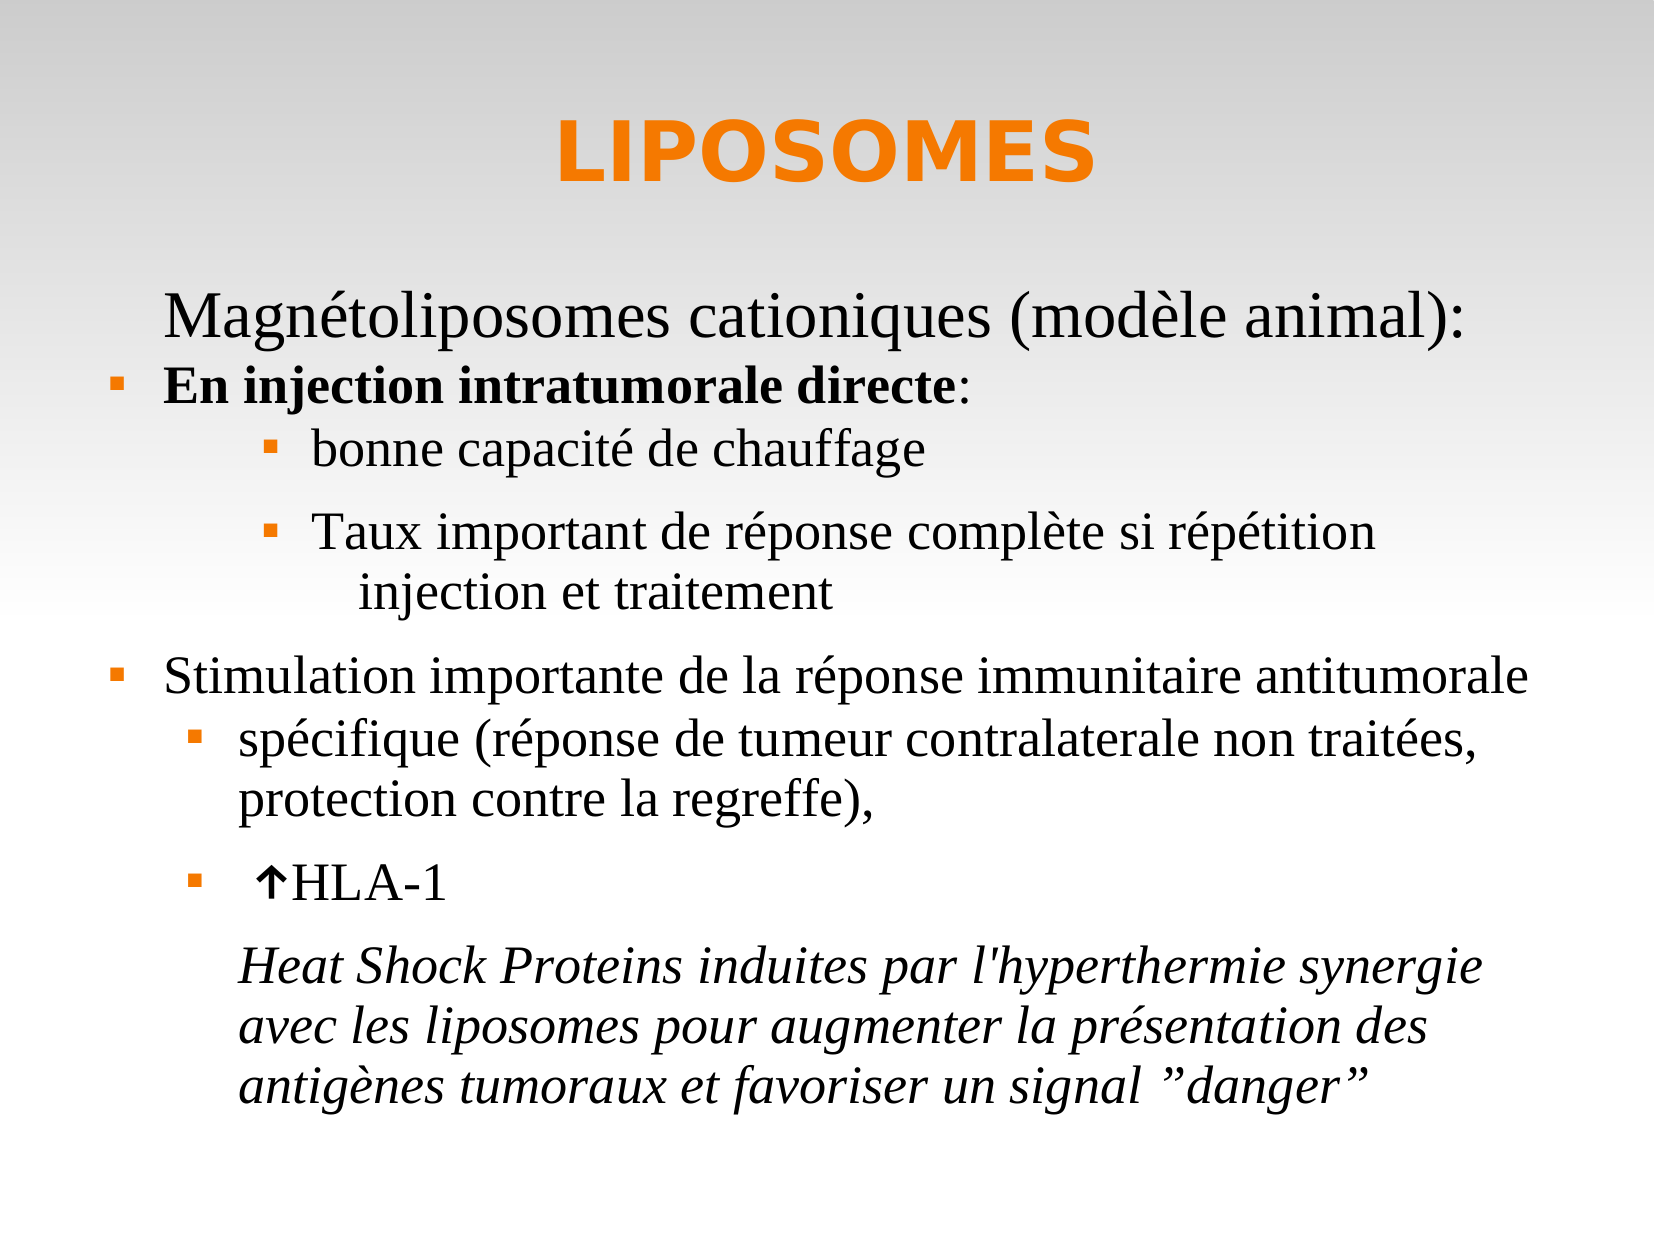

# LIPOSOMES
Magnétoliposomes cationiques (modèle animal):
En injection intratumorale directe:
bonne capacité de chauffage
Taux important de réponse complète si répétition injection et traitement
Stimulation importante de la réponse immunitaire antitumorale
spécifique (réponse de tumeur contralaterale non traitées, protection contre la regreffe),
 ↑HLA-1
Heat Shock Proteins induites par l'hyperthermie synergie avec les liposomes pour augmenter la présentation des antigènes tumoraux et favoriser un signal ”danger”